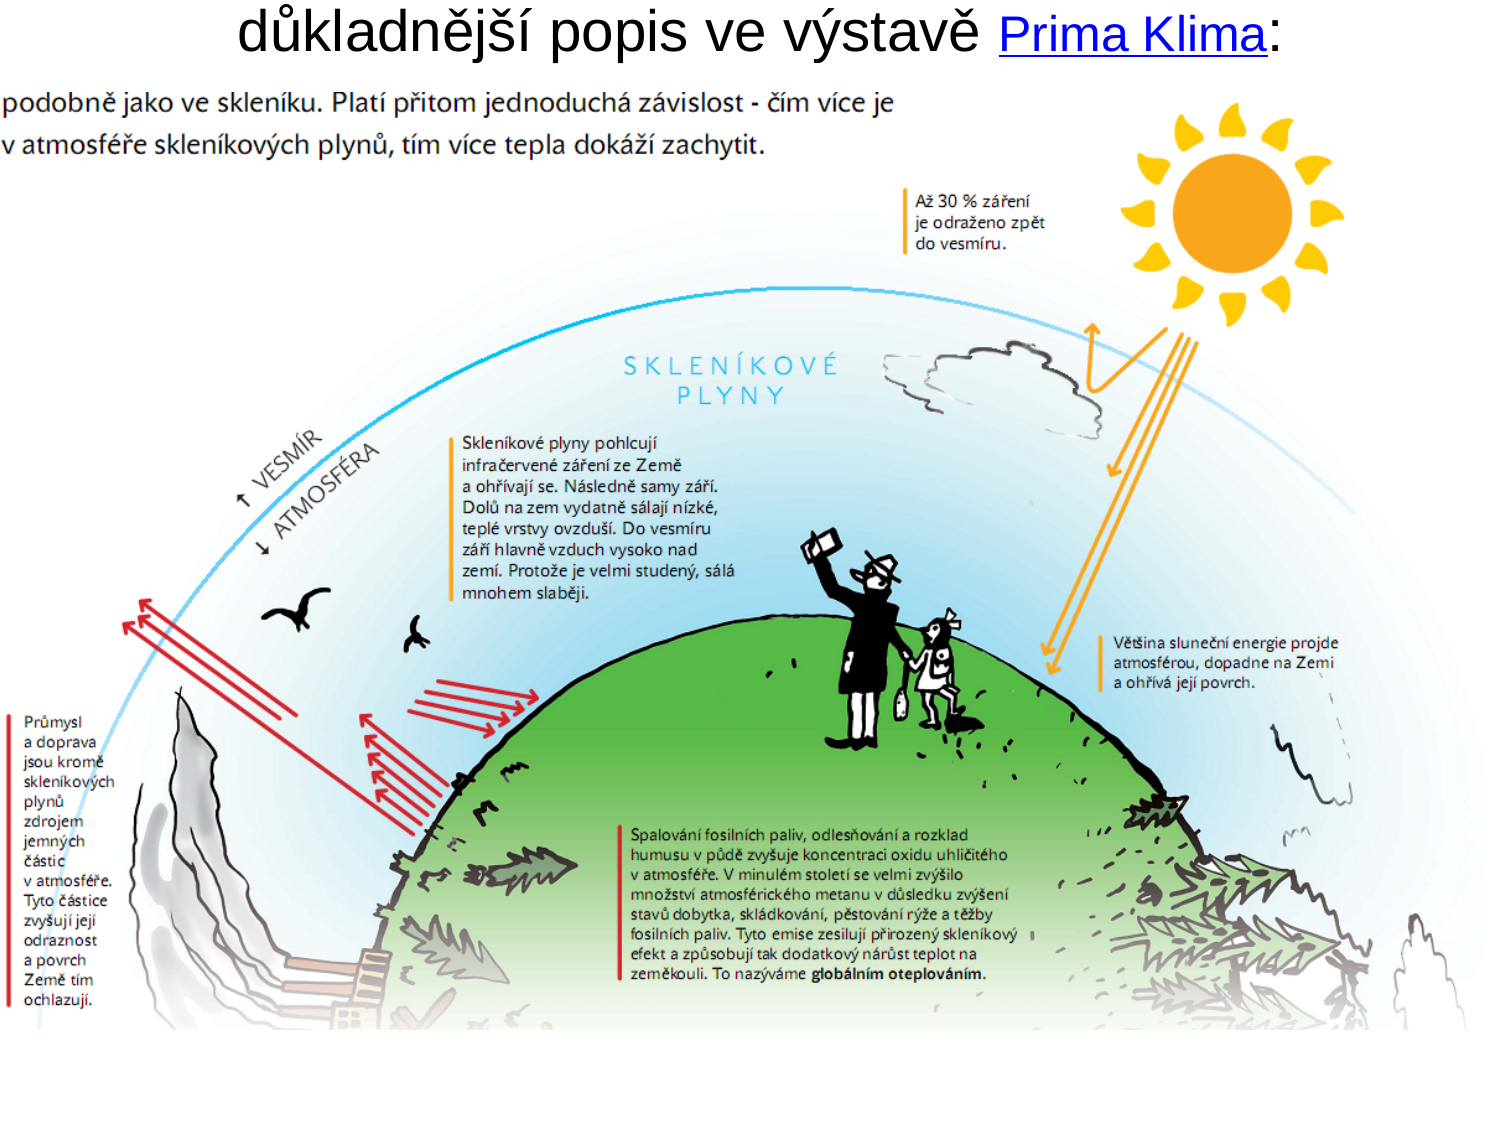

# důkladnější popis ve výstavě Prima Klima: